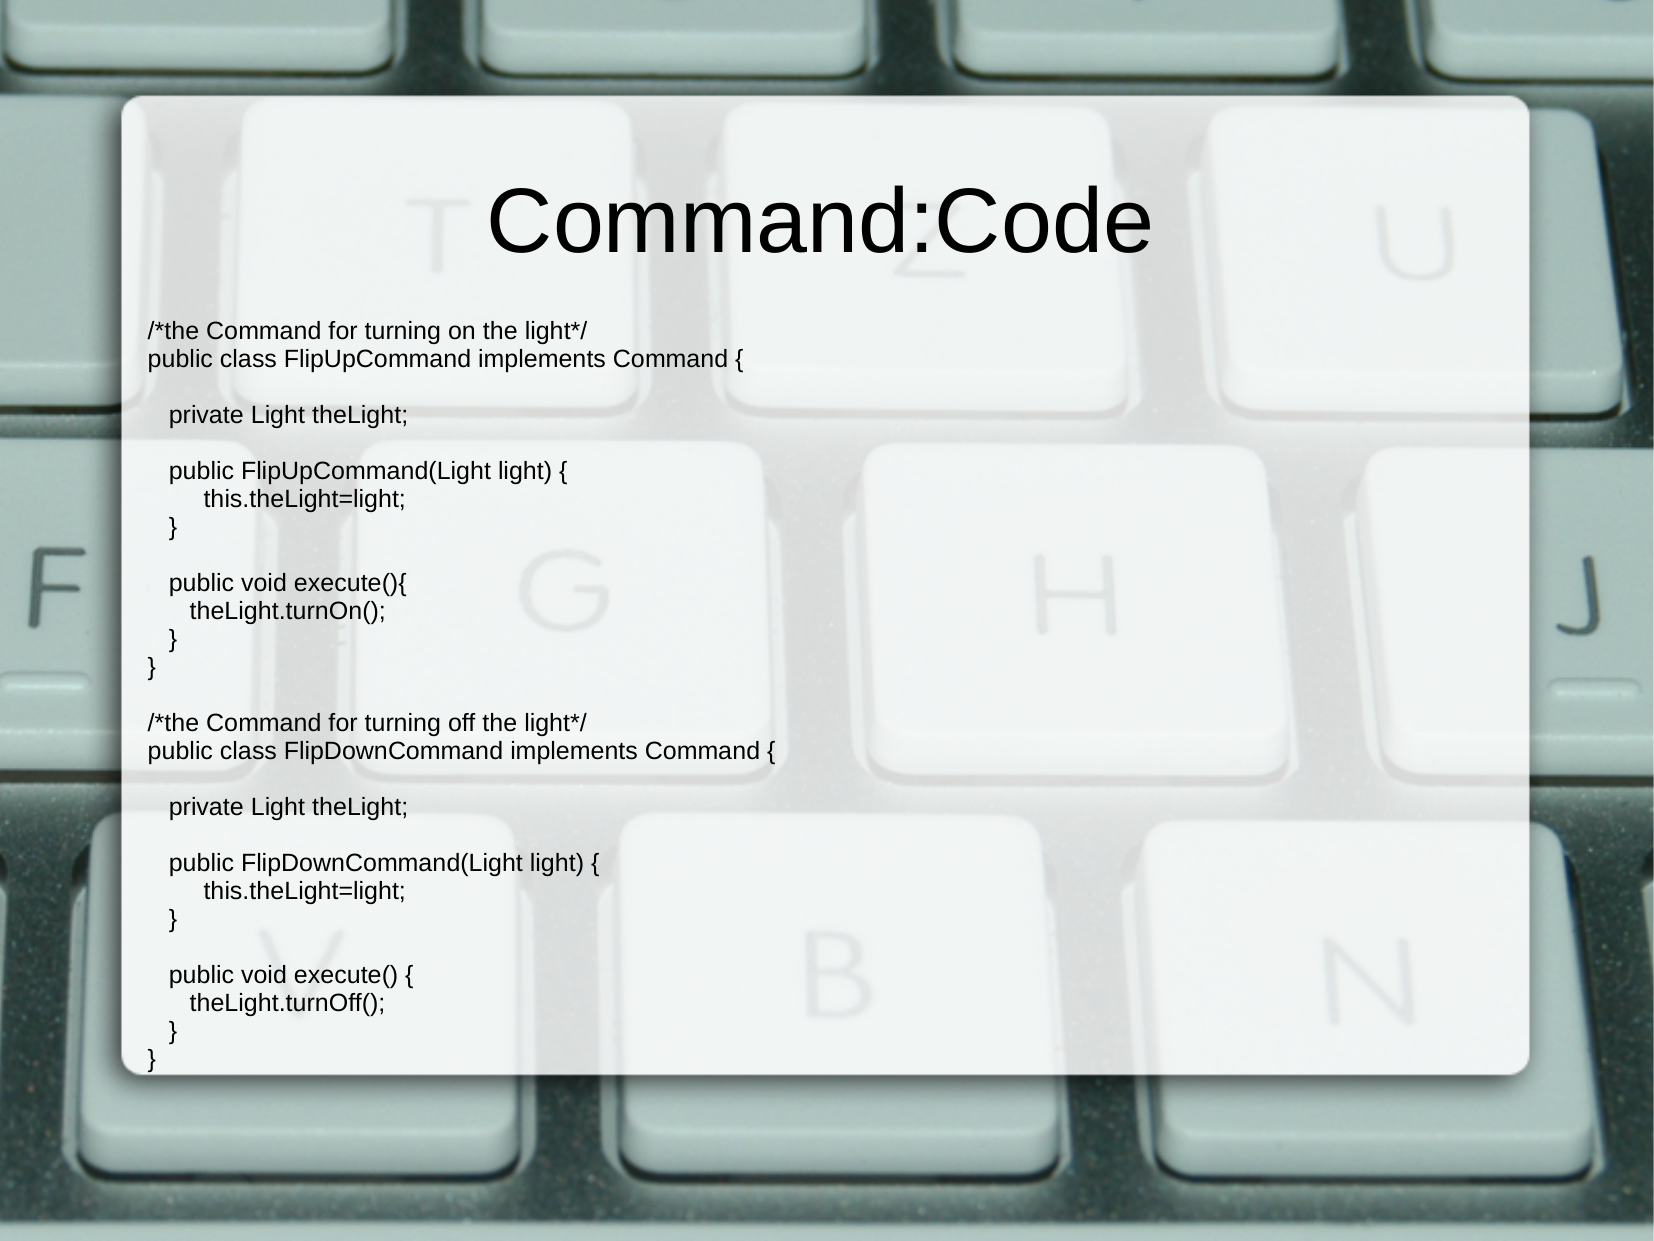

# Command:Code
/*the Command for turning on the light*/
public class FlipUpCommand implements Command {
 private Light theLight;
 public FlipUpCommand(Light light) {
 this.theLight=light;
 }
 public void execute(){
 theLight.turnOn();
 }
}
/*the Command for turning off the light*/
public class FlipDownCommand implements Command {
 private Light theLight;
 public FlipDownCommand(Light light) {
 this.theLight=light;
 }
 public void execute() {
 theLight.turnOff();
 }
}